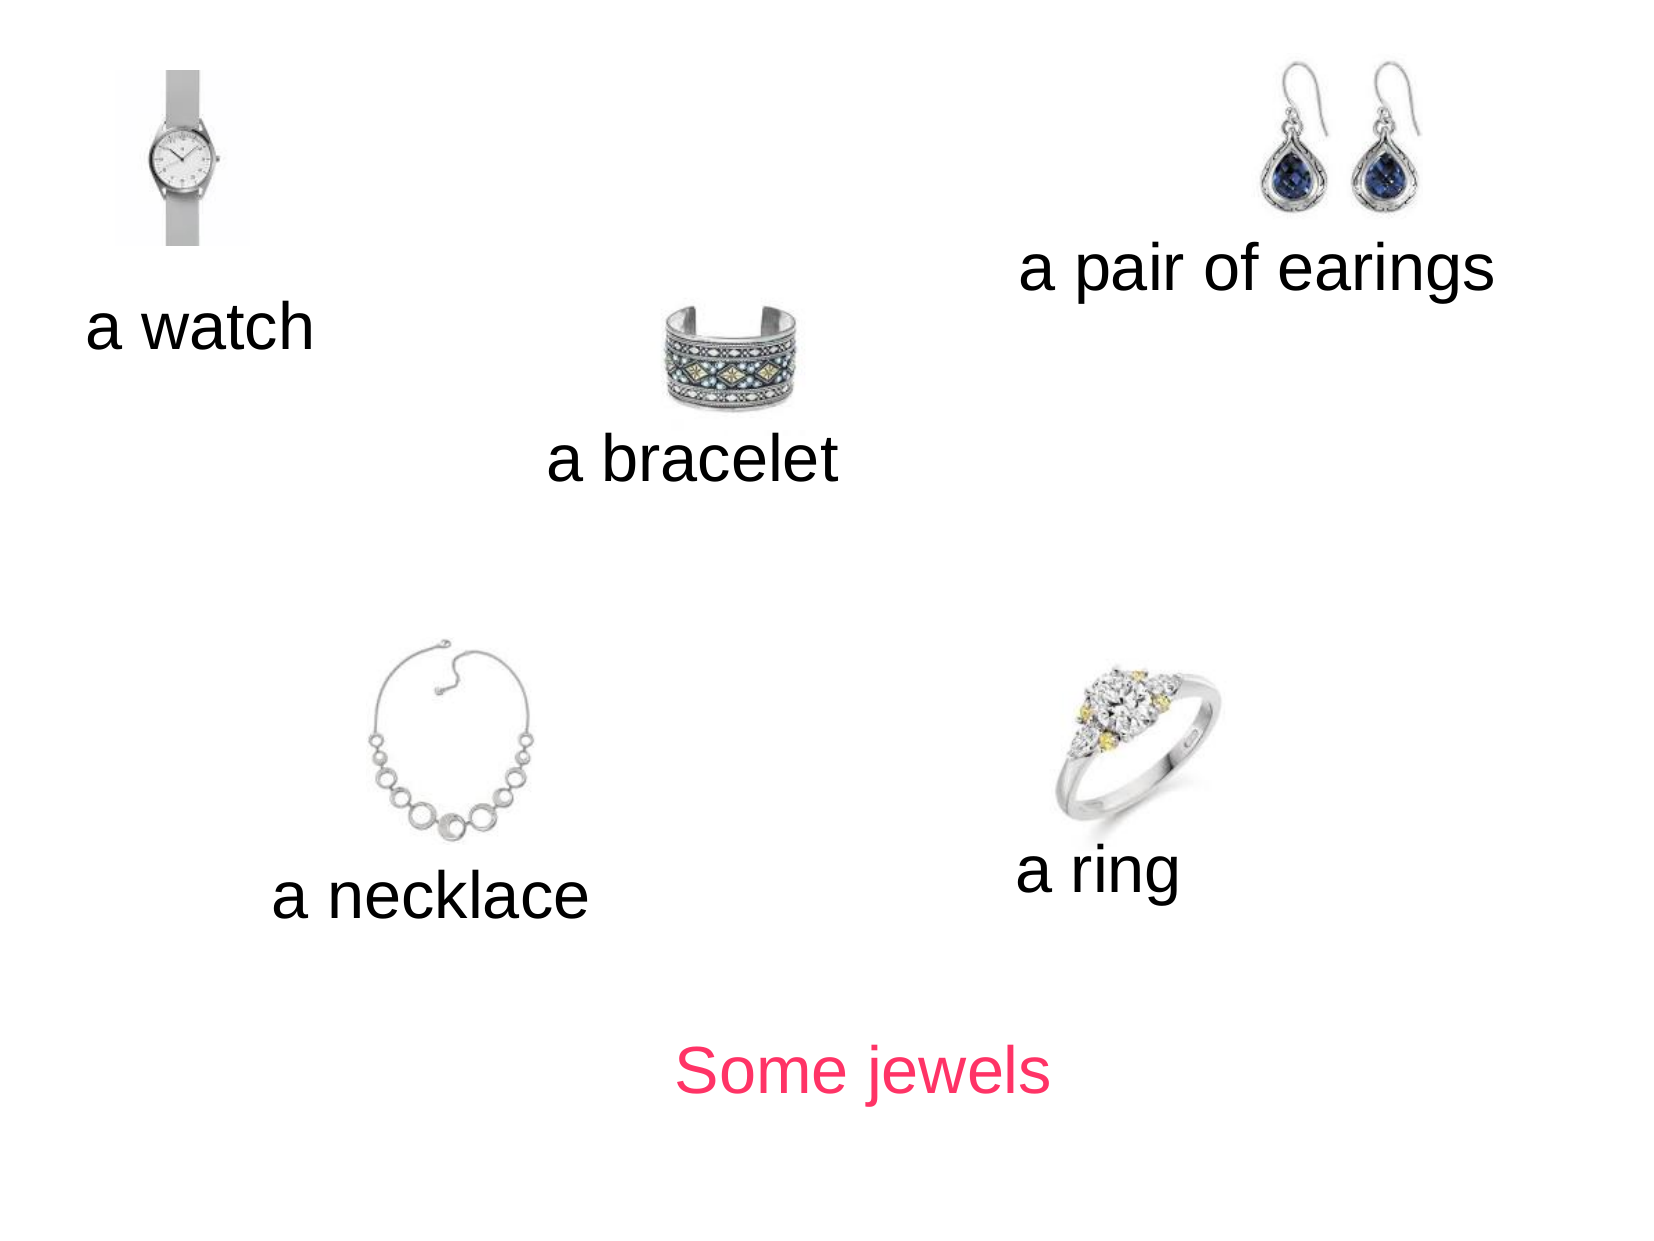

a pair of earings
a watch
a bracelet
a ring
a necklace
Some jewels